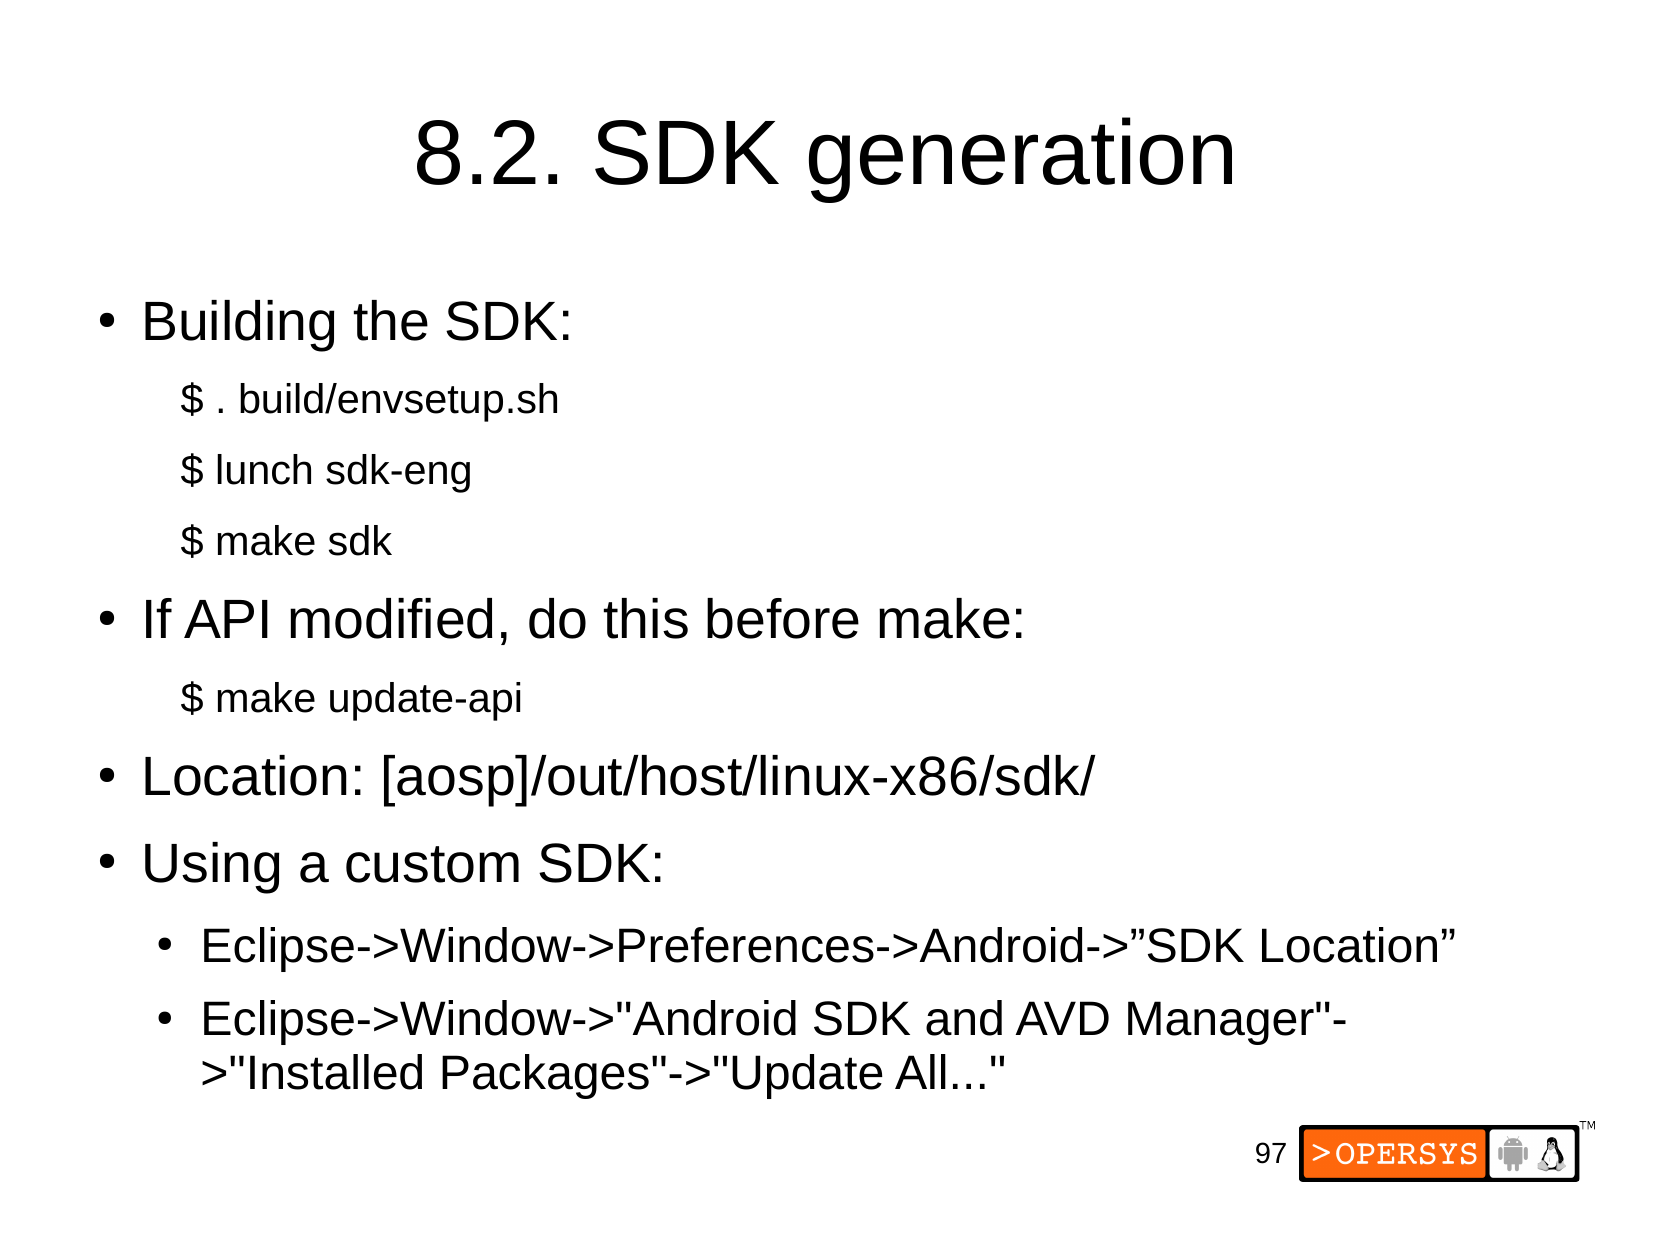

# 8.2. SDK generation
Building the SDK:
$ . build/envsetup.sh
$ lunch sdk-eng
$ make sdk
If API modified, do this before make:
$ make update-api
Location: [aosp]/out/host/linux-x86/sdk/
Using a custom SDK:
Eclipse->Window->Preferences->Android->”SDK Location”
Eclipse->Window->"Android SDK and AVD Manager"->"Installed Packages"->"Update All..."